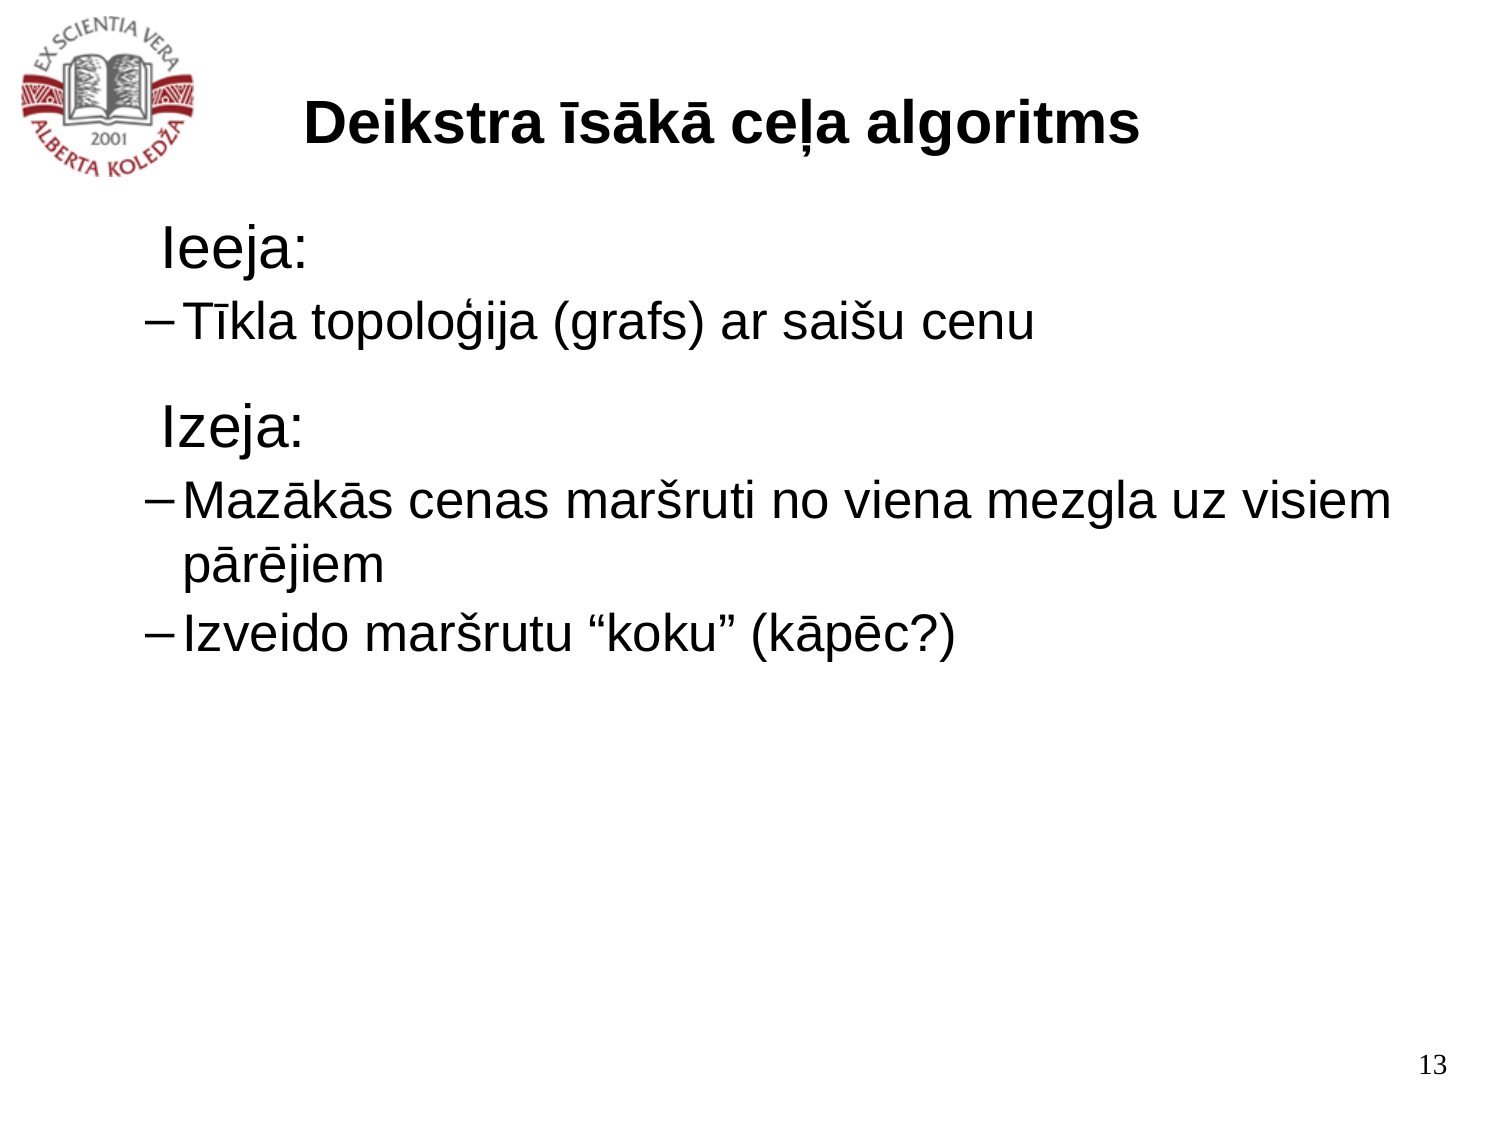

# Deikstra īsākā ceļa algoritms
Ieeja:
Tīkla topoloģija (grafs) ar saišu cenu
Izeja:
Mazākās cenas maršruti no viena mezgla uz visiem pārējiem
Izveido maršrutu “koku” (kāpēc?)